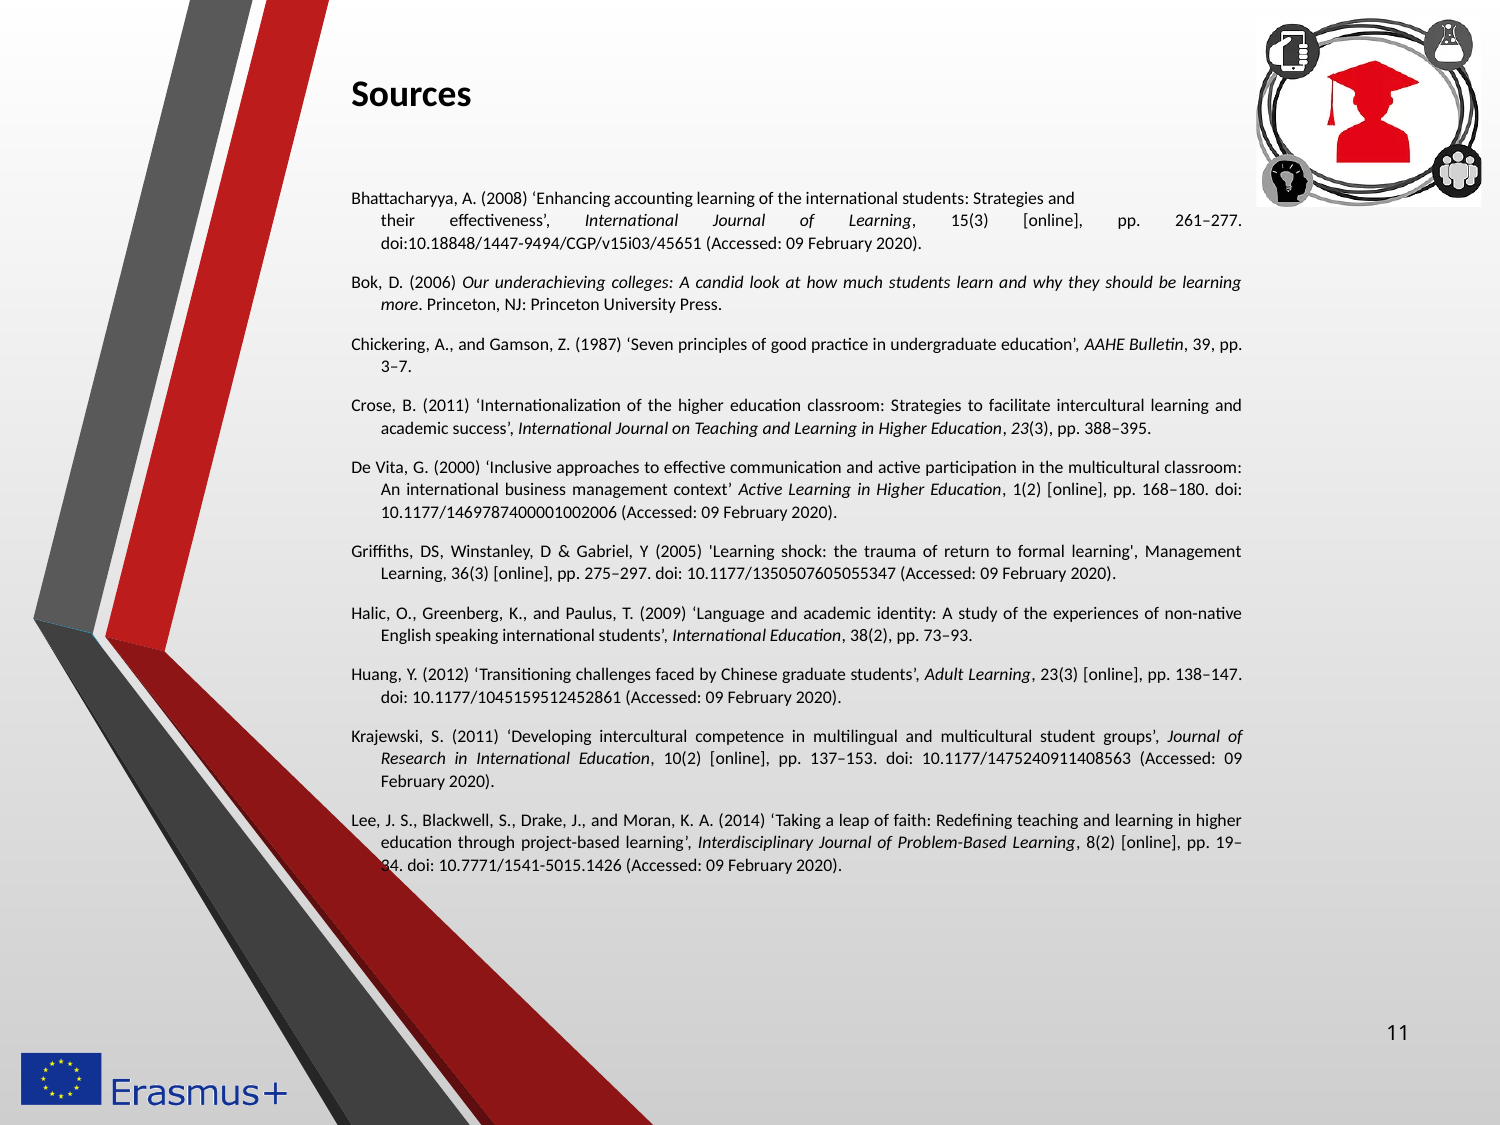

Sources
Bhattacharyya, A. (2008) ‘Enhancing accounting learning of the international students: Strategies and
their effectiveness’, International Journal of Learning, 15(3) [online], pp. 261–277. doi:10.18848/1447-9494/CGP/v15i03/45651 (Accessed: 09 February 2020).
Bok, D. (2006) Our underachieving colleges: A candid look at how much students learn and why they should be learning more. Princeton, NJ: Princeton University Press.
Chickering, A., and Gamson, Z. (1987) ‘Seven principles of good practice in undergraduate education’, AAHE Bulletin, 39, pp. 3–7.
Crose, B. (2011) ‘Internationalization of the higher education classroom: Strategies to facilitate intercultural learning and academic success’, International Journal on Teaching and Learning in Higher Education, 23(3), pp. 388–395.
De Vita, G. (2000) ‘Inclusive approaches to effective communication and active participation in the multicultural classroom: An international business management context’ Active Learning in Higher Education, 1(2) [online], pp. 168–180. doi: 10.1177/1469787400001002006 (Accessed: 09 February 2020).
Griffiths, DS, Winstanley, D & Gabriel, Y (2005) 'Learning shock: the trauma of return to formal learning', Management Learning, 36(3) [online], pp. 275–297. doi: 10.1177/1350507605055347 (Accessed: 09 February 2020).
Halic, O., Greenberg, K., and Paulus, T. (2009) ‘Language and academic identity: A study of the experiences of non-native English speaking international students’, International Education, 38(2), pp. 73–93.
Huang, Y. (2012) ‘Transitioning challenges faced by Chinese graduate students’, Adult Learning, 23(3) [online], pp. 138–147. doi: 10.1177/1045159512452861 (Accessed: 09 February 2020).
Krajewski, S. (2011) ‘Developing intercultural competence in multilingual and multicultural student groups’, Journal of Research in International Education, 10(2) [online], pp. 137–153. doi: 10.1177/1475240911408563 (Accessed: 09 February 2020).
Lee, J. S., Blackwell, S., Drake, J., and Moran, K. A. (2014) ‘Taking a leap of faith: Redefining teaching and learning in higher education through project-based learning’, Interdisciplinary Journal of Problem-Based Learning, 8(2) [online], pp. 19–34. doi: 10.7771/1541-5015.1426 (Accessed: 09 February 2020).